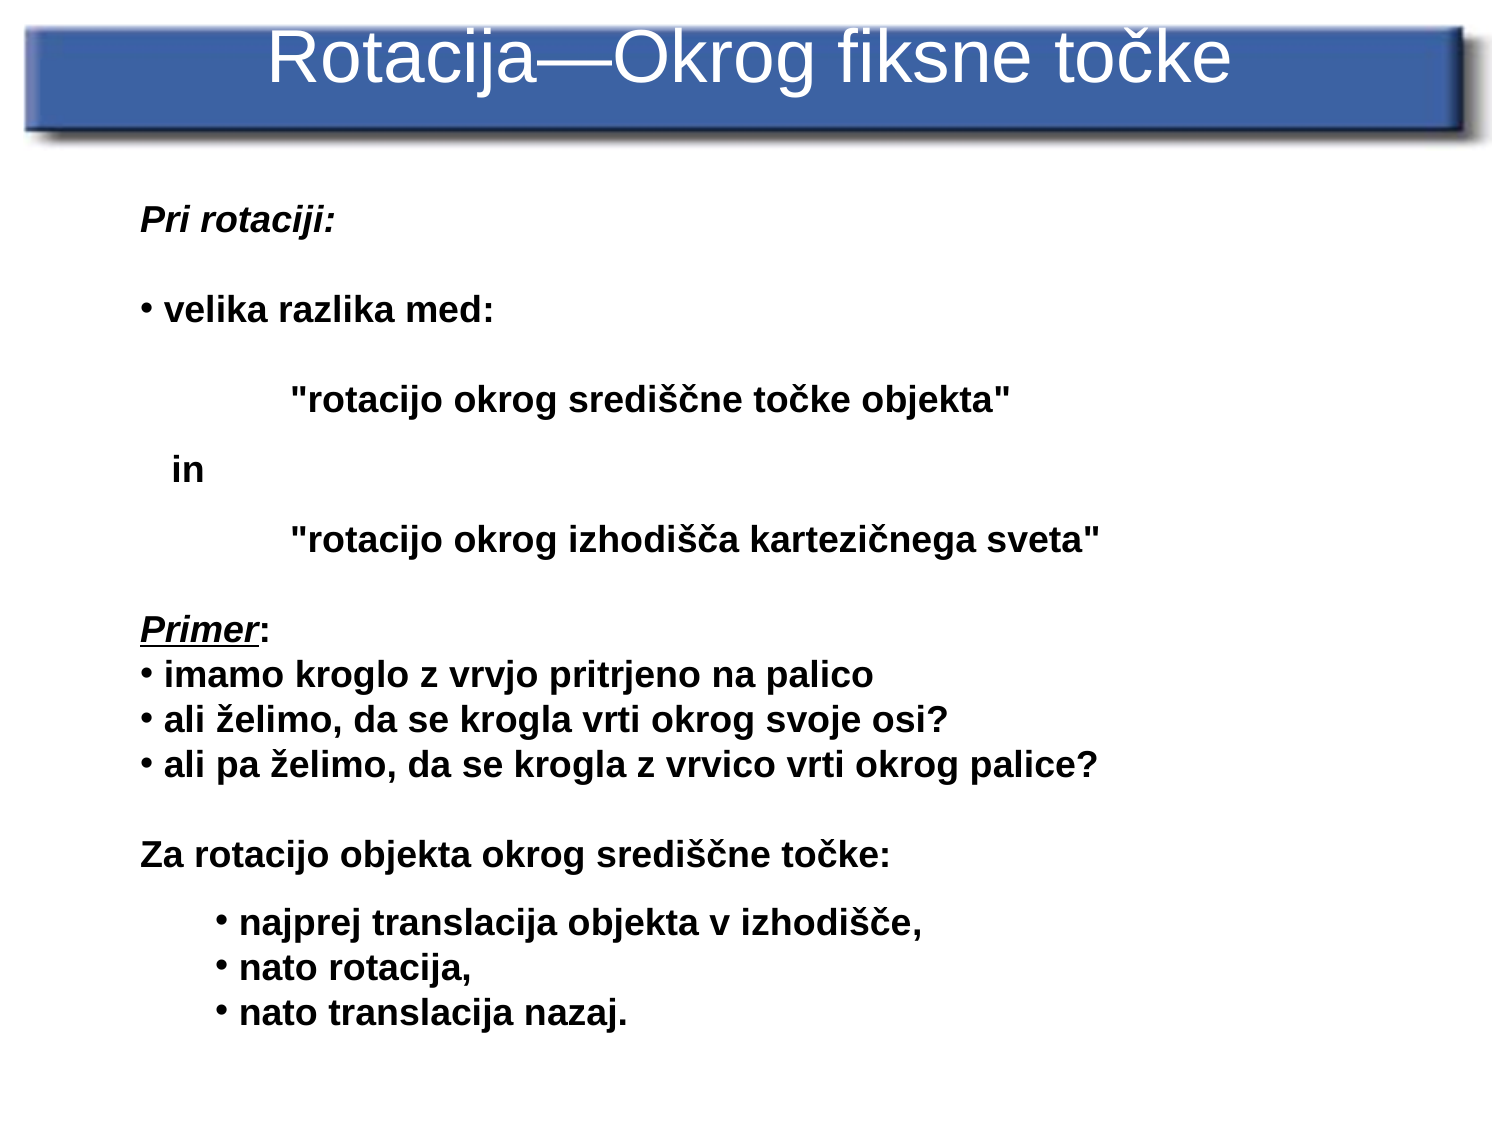

Rotacija—Okrog fiksne točke
Pri rotaciji:
 velika razlika med:
 	"rotacijo okrog središčne točke objekta"
 in
 	"rotacijo okrog izhodišča kartezičnega sveta"
Primer:
 imamo kroglo z vrvjo pritrjeno na palico
 ali želimo, da se krogla vrti okrog svoje osi?
 ali pa želimo, da se krogla z vrvico vrti okrog palice?
Za rotacijo objekta okrog središčne točke:
 najprej translacija objekta v izhodišče,
 nato rotacija,
 nato translacija nazaj.